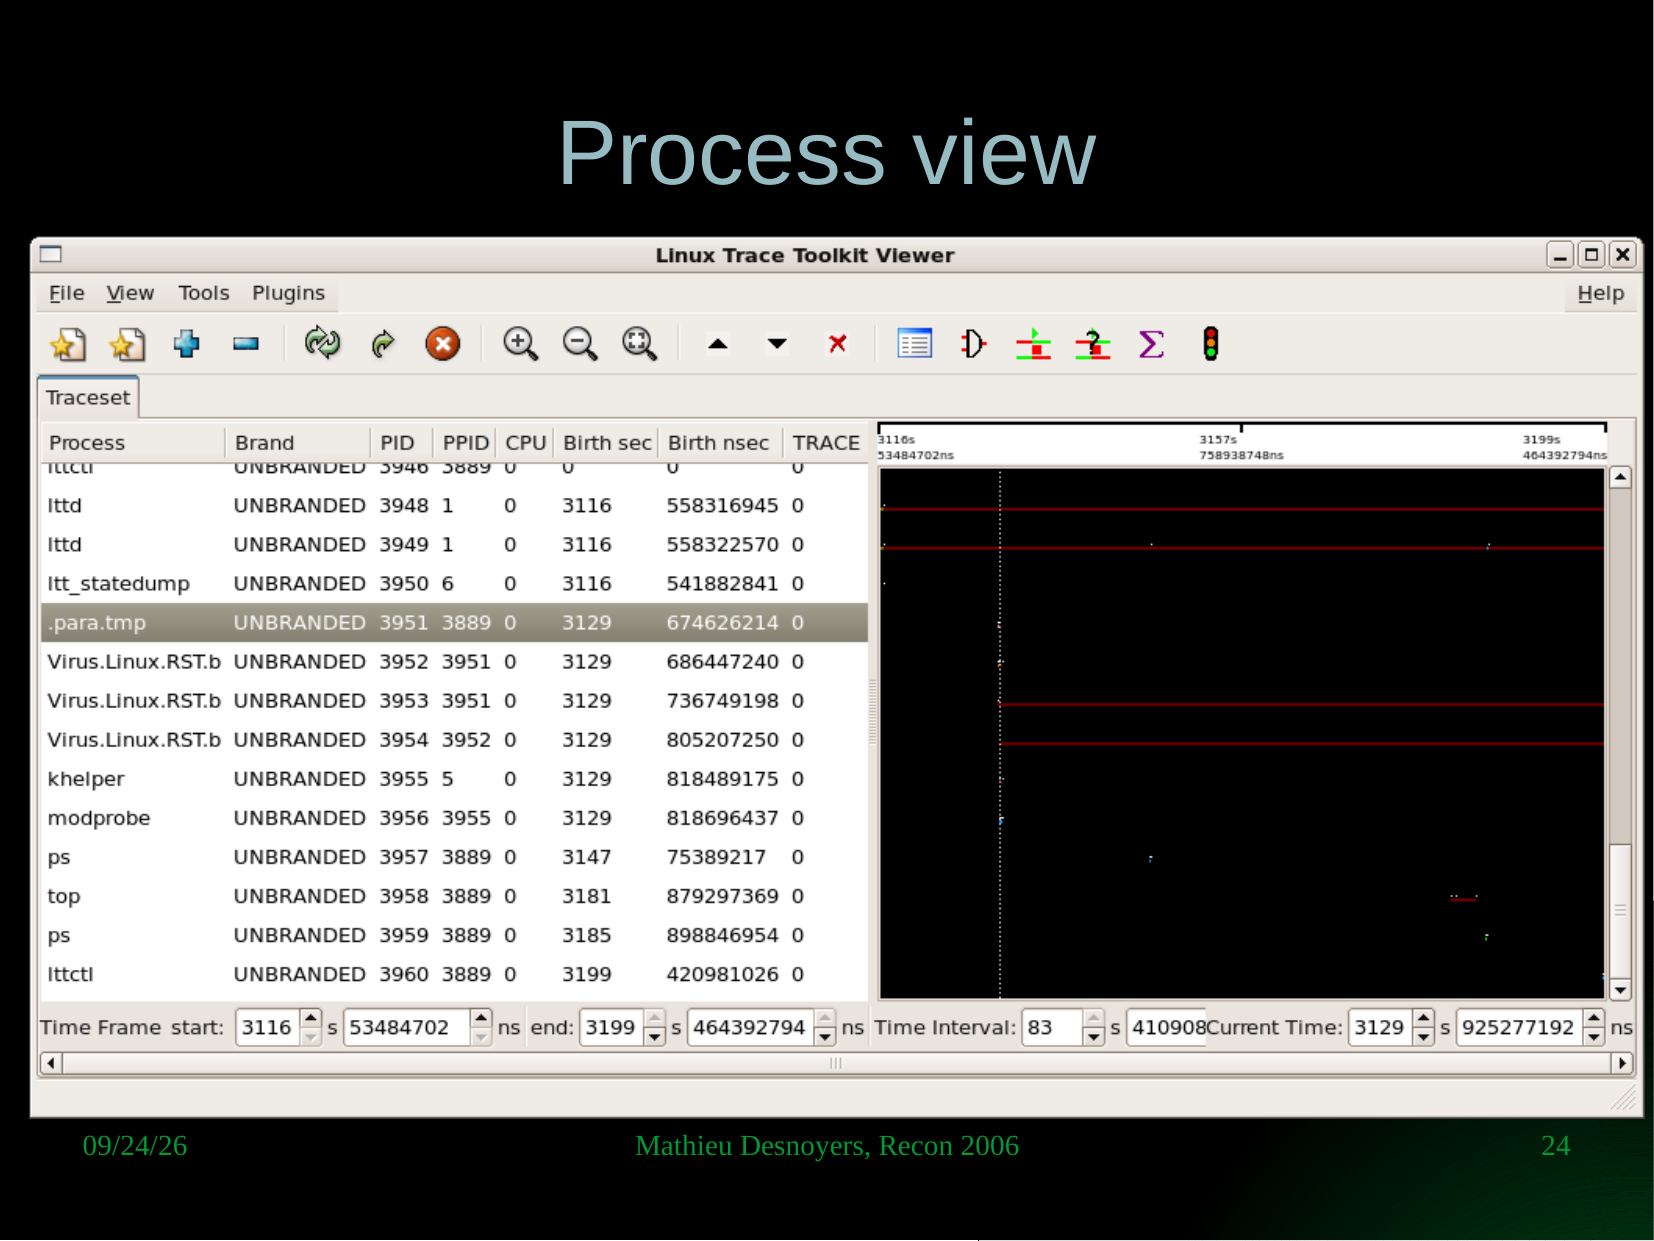

# Process view
Mathieu Desnoyers, Recon 2006
24